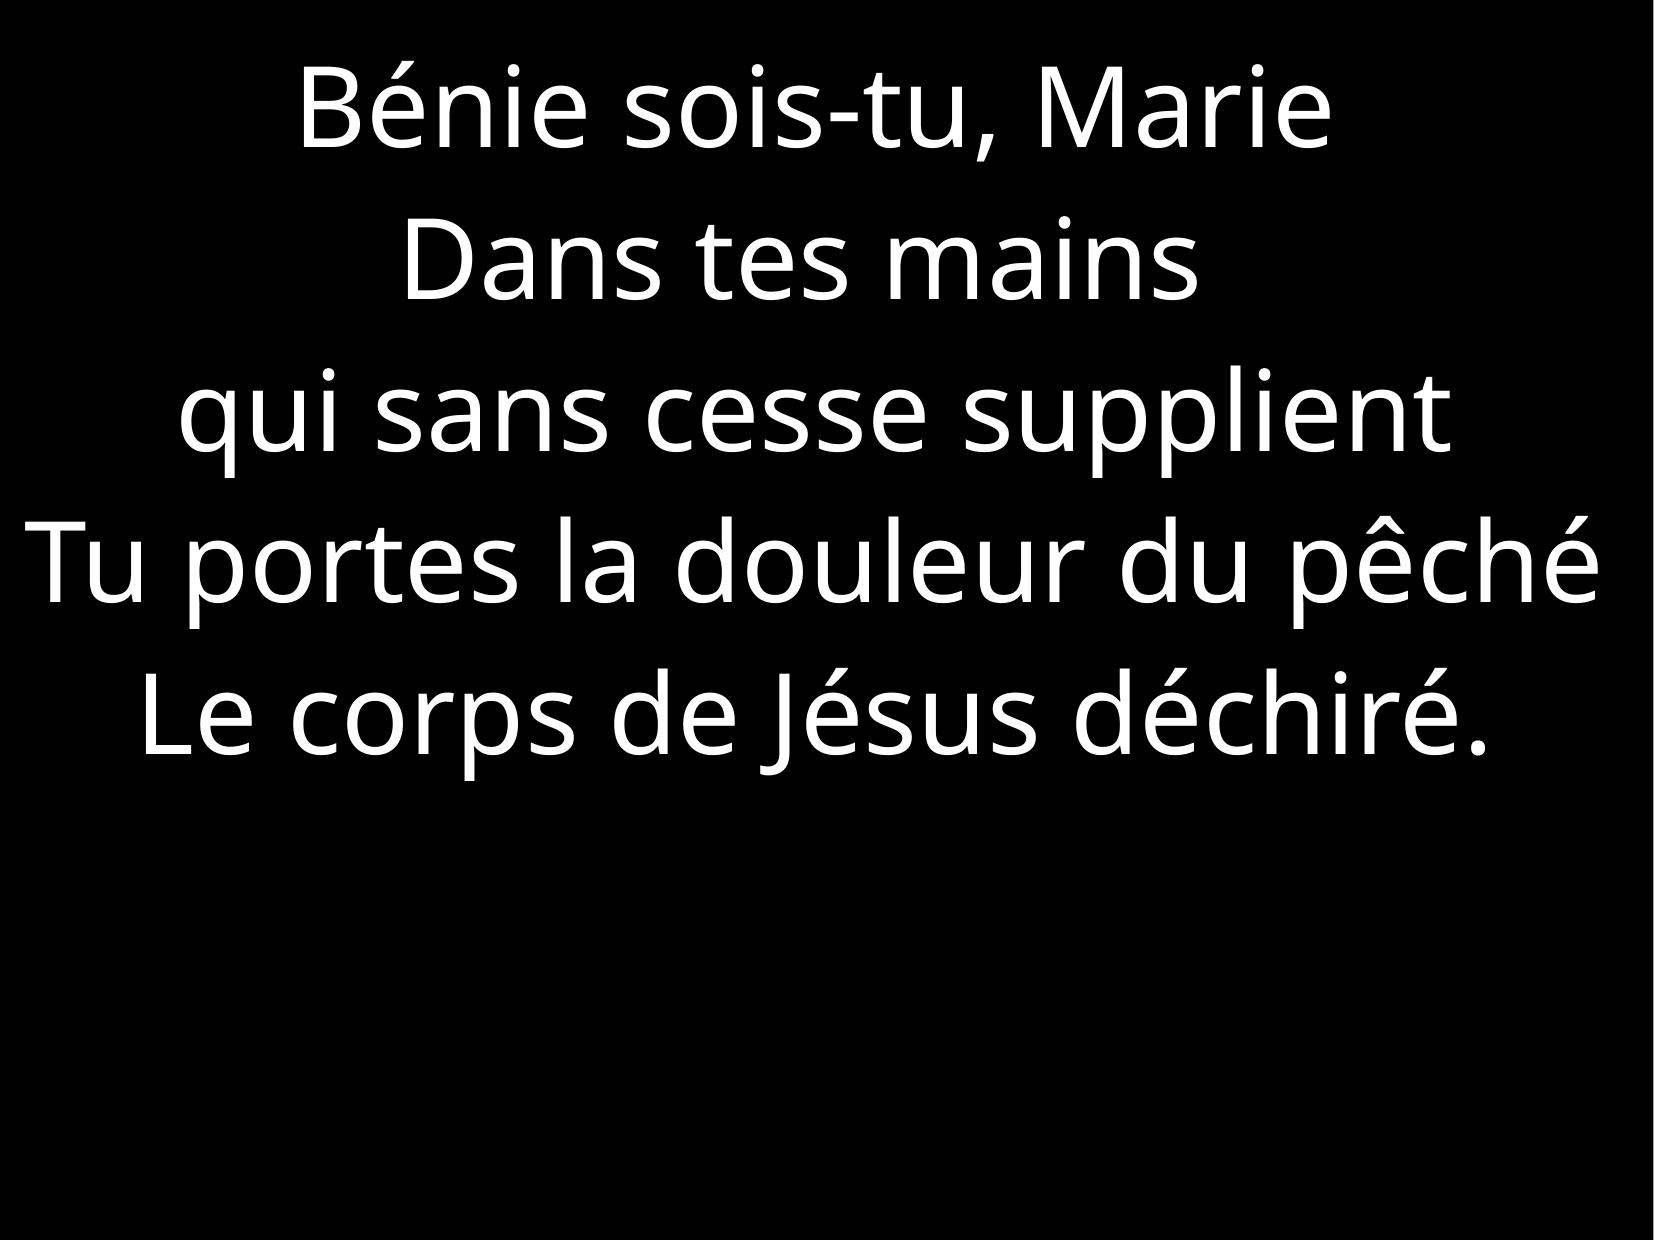

# Bénie sois-tu, Marie
Dans tes mains
qui sans cesse supplient
Tu portes la douleur du pêché
Le corps de Jésus déchiré.